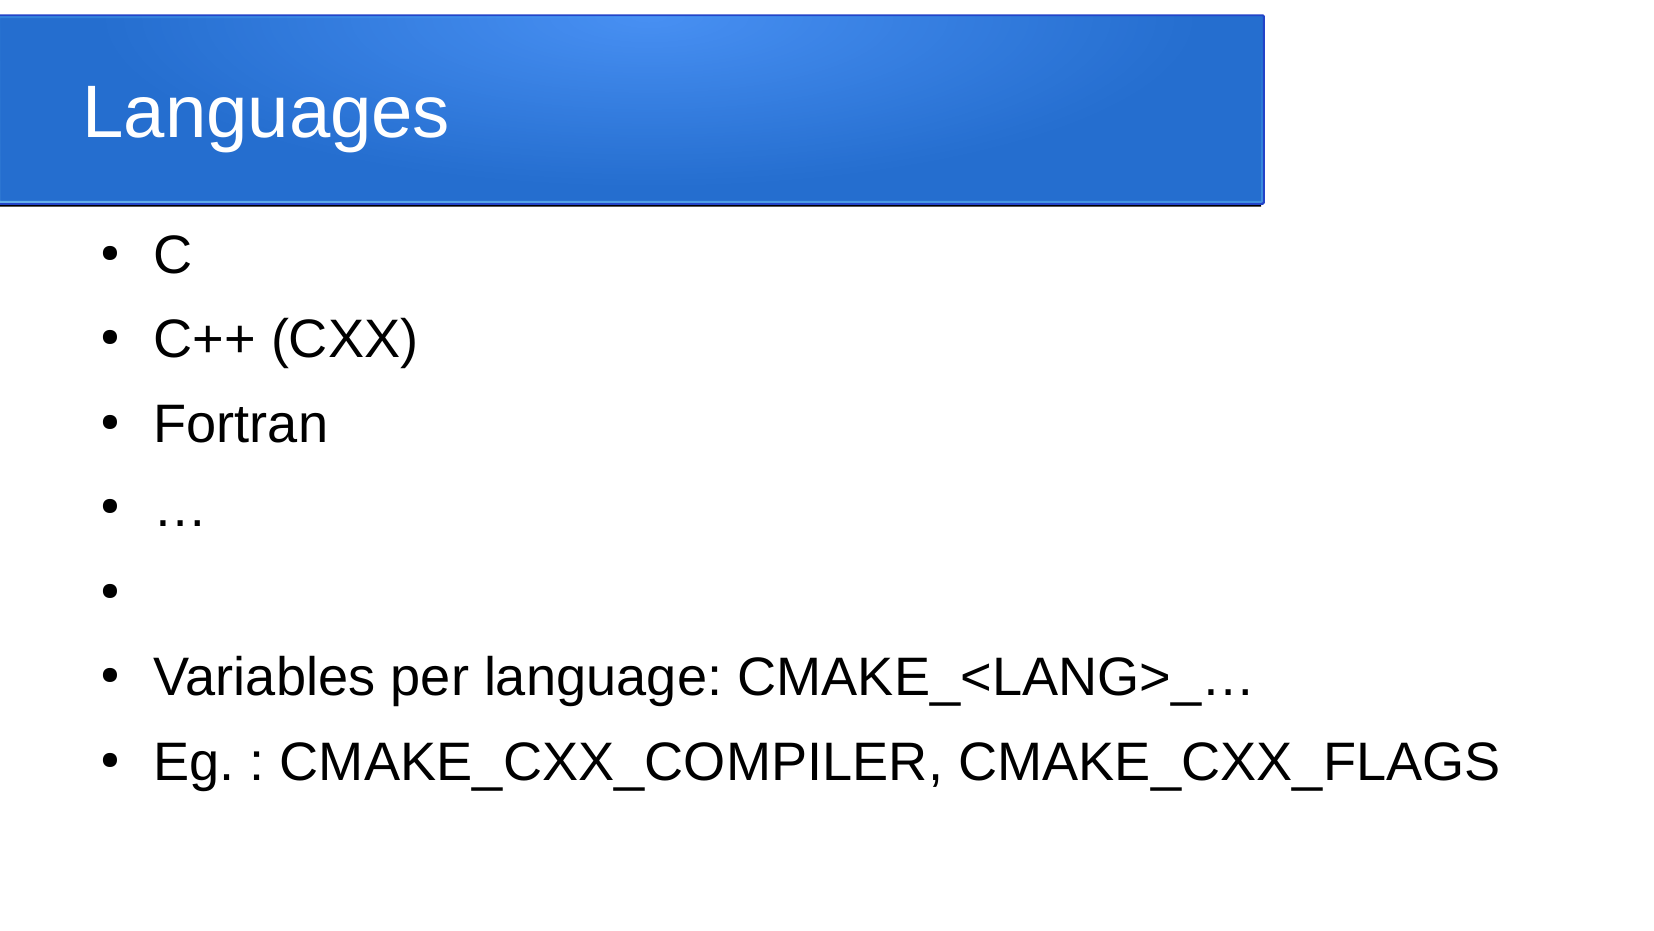

# Languages
C
C++ (CXX)
Fortran
…
Variables per language: CMAKE_<LANG>_…
Eg. : CMAKE_CXX_COMPILER, CMAKE_CXX_FLAGS